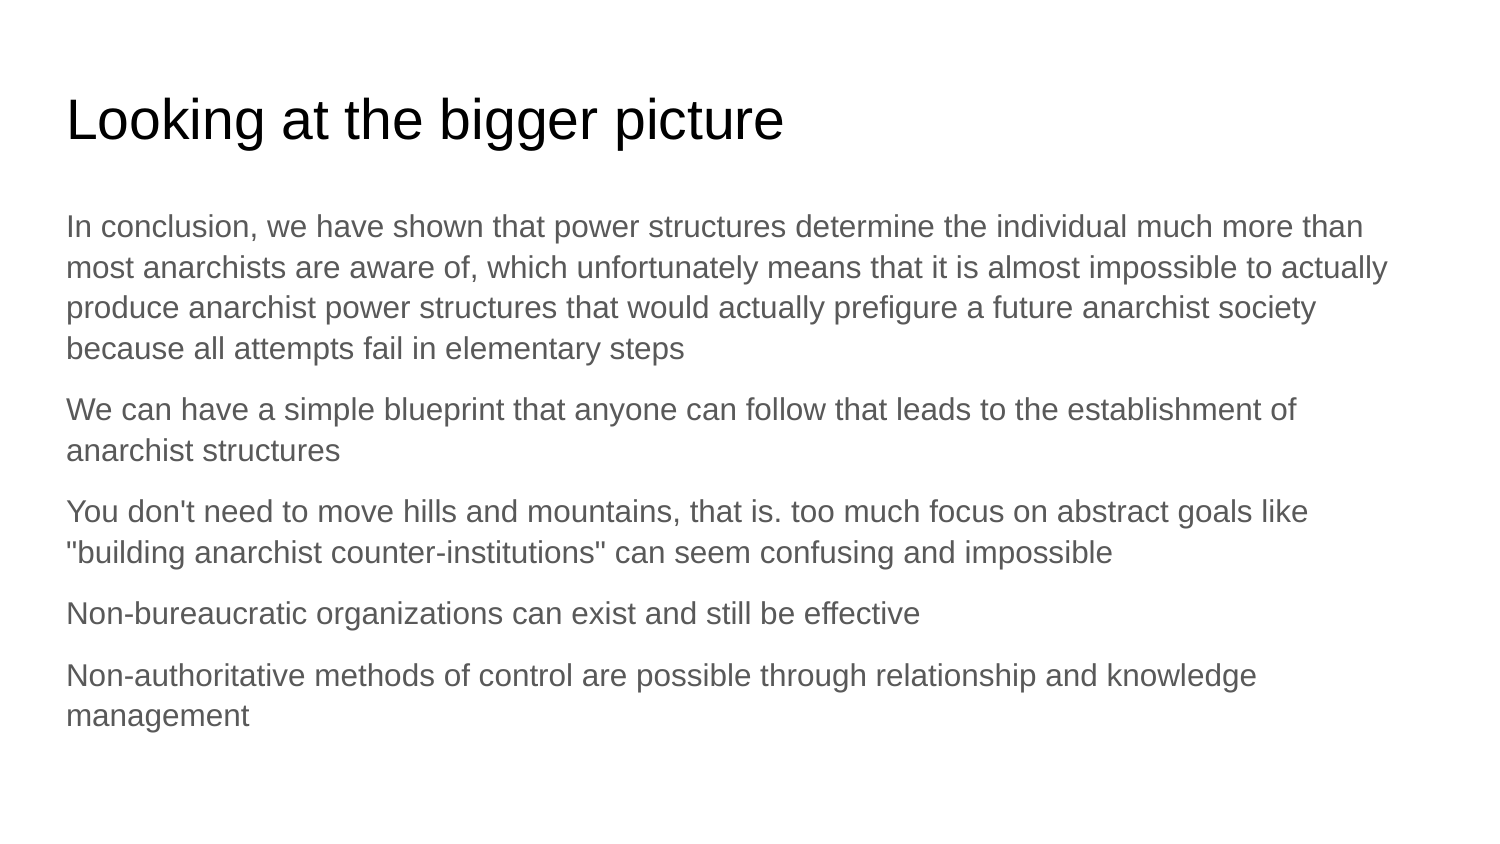

# Looking at the bigger picture
In conclusion, we have shown that power structures determine the individual much more than most anarchists are aware of, which unfortunately means that it is almost impossible to actually produce anarchist power structures that would actually prefigure a future anarchist society because all attempts fail in elementary steps
We can have a simple blueprint that anyone can follow that leads to the establishment of anarchist structures
You don't need to move hills and mountains, that is. too much focus on abstract goals like "building anarchist counter-institutions" can seem confusing and impossible
Non-bureaucratic organizations can exist and still be effective
Non-authoritative methods of control are possible through relationship and knowledge management